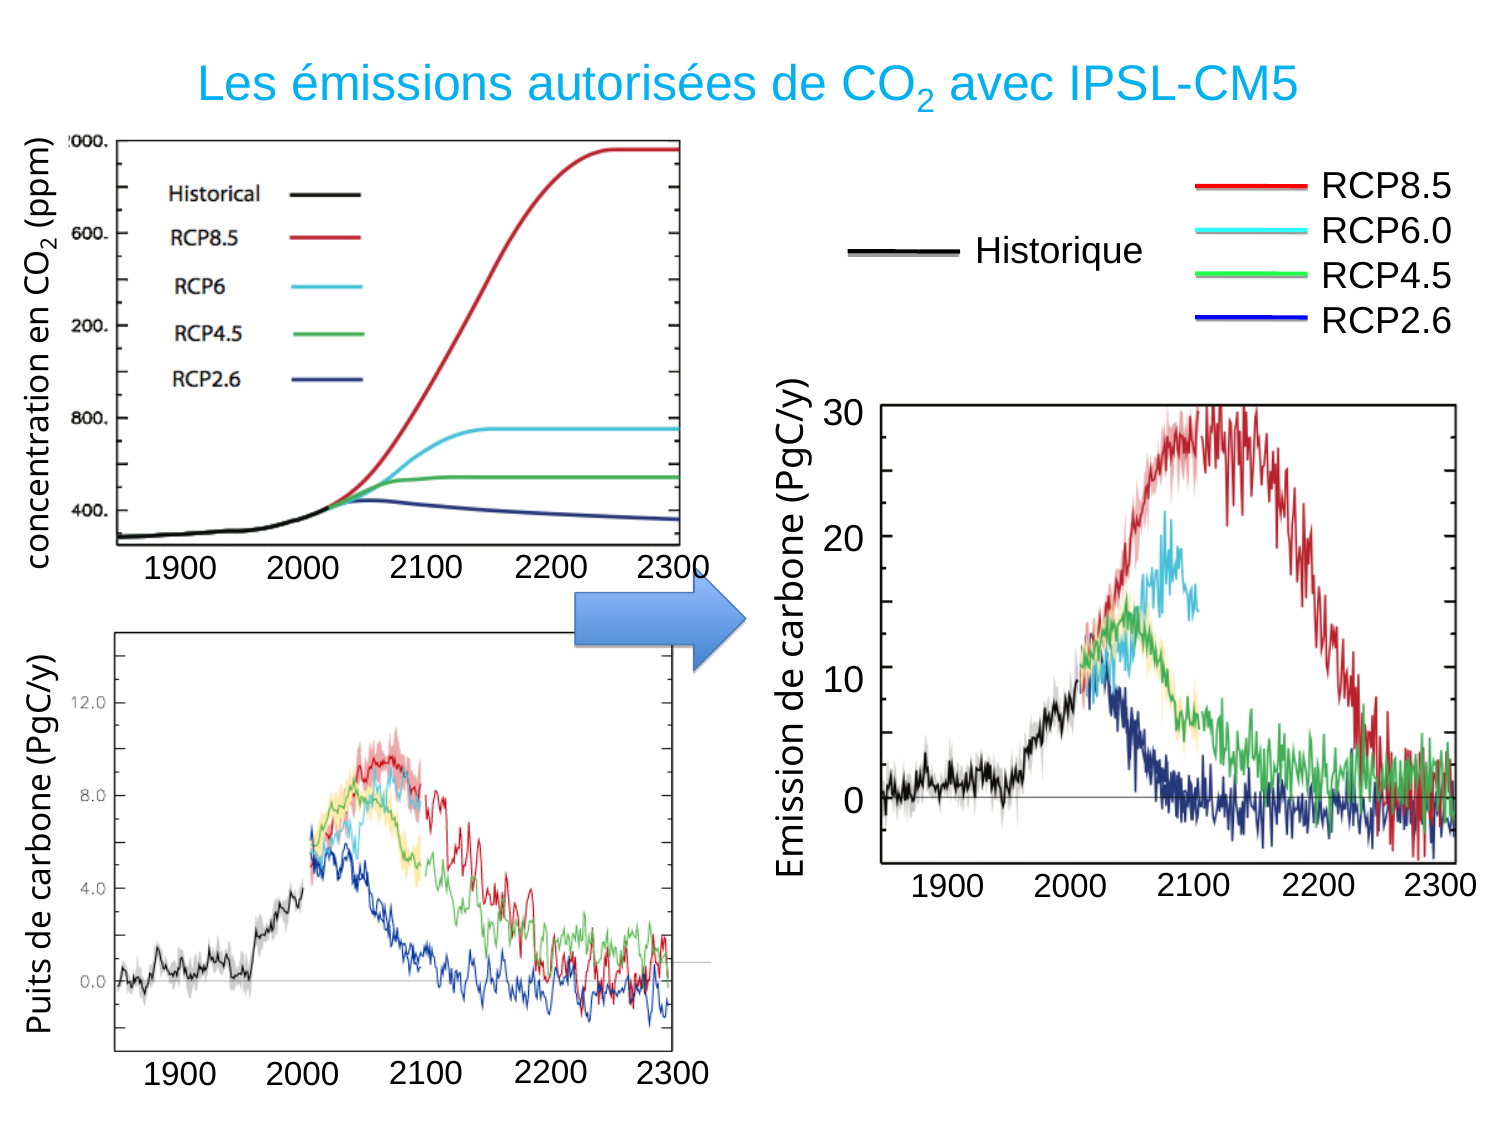

Les émissions autorisées de CO2 avec IPSL-CM5
RCP8.5
RCP6.0
RCP4.5
RCP2.6
Historique
concentration en CO2 (ppm)
30
20
2200
2300
2100
2000
1900
Emission de carbone (PgC/y)
10
0
Puits de carbone (PgC/y)
2200
2300
2100
2000
1900
2200
2300
2100
2000
1900